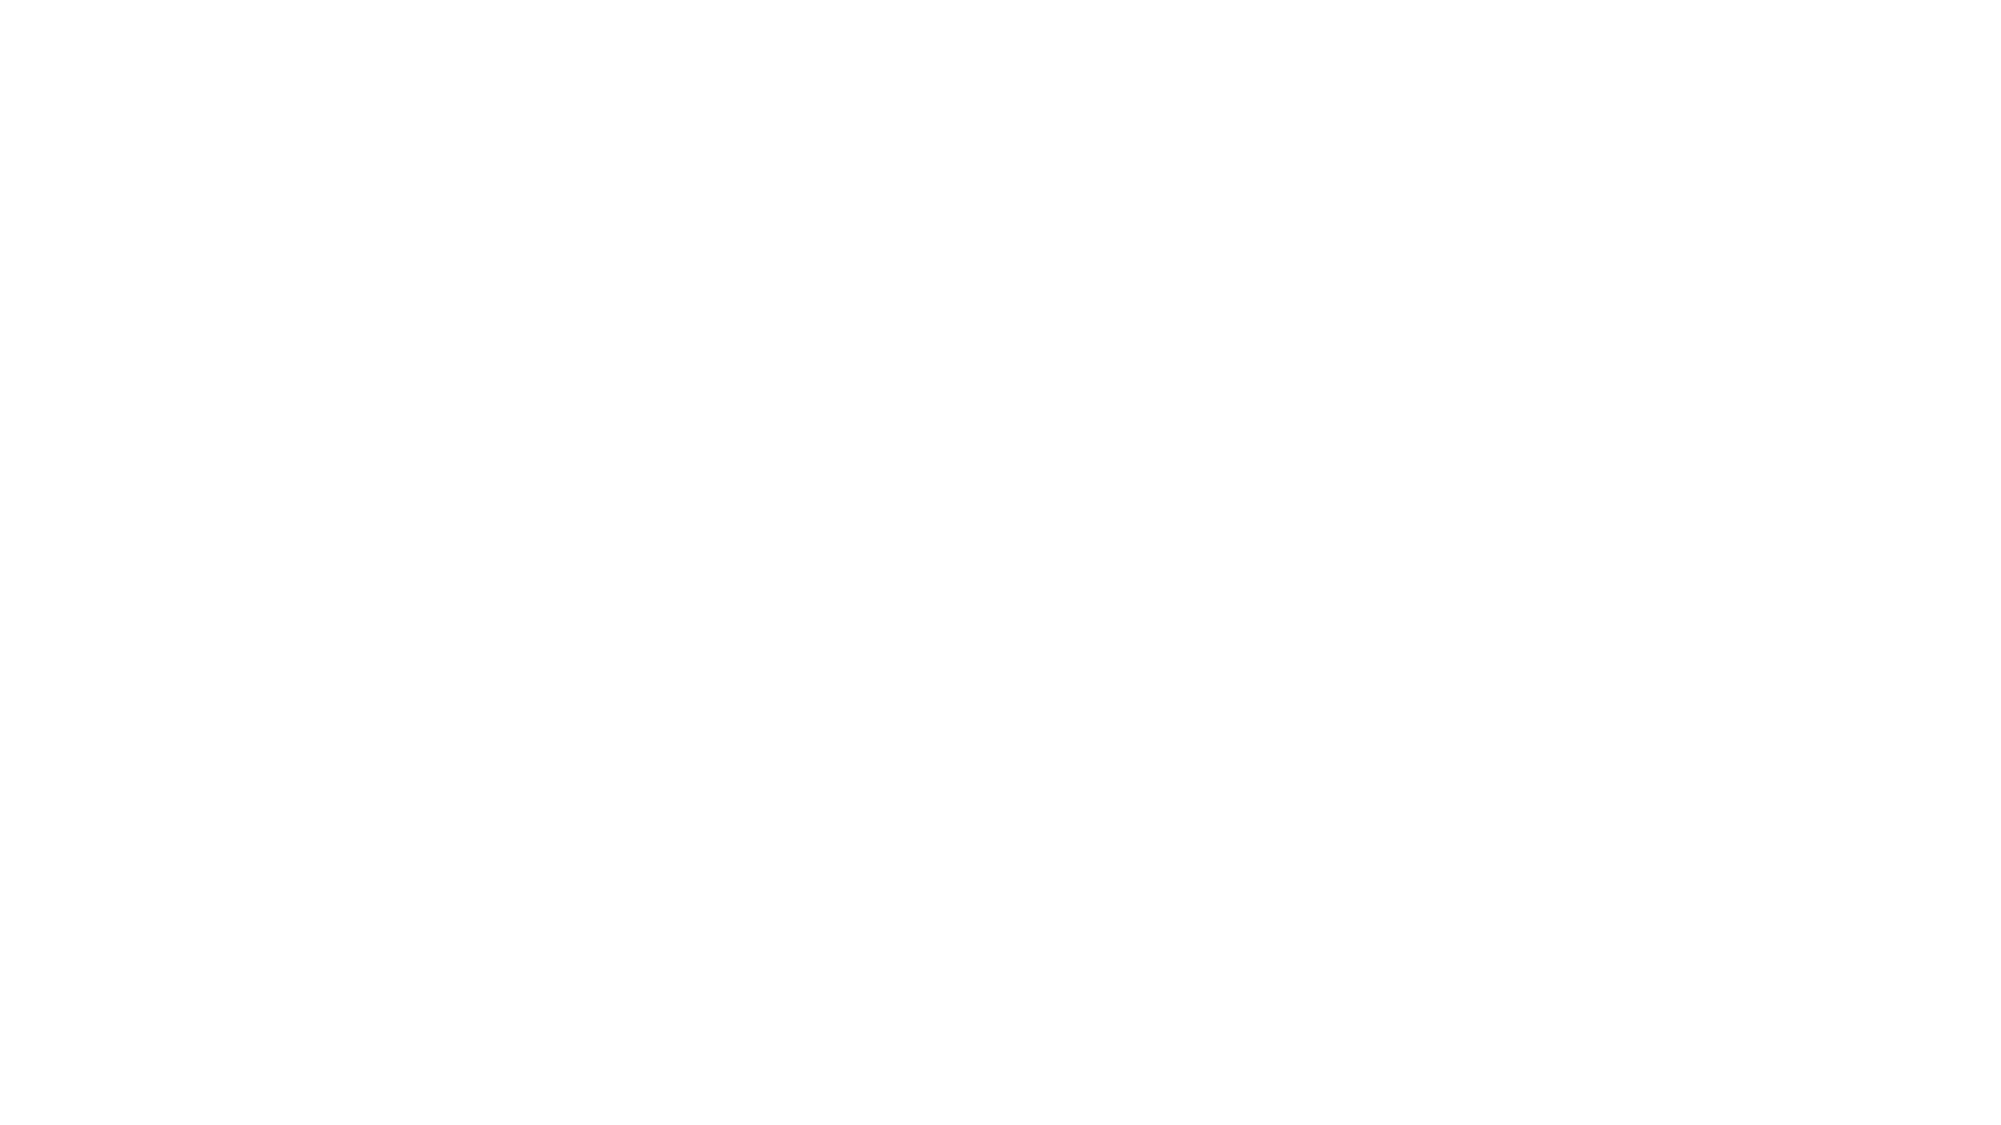

# To place key events on a timeline in chronological order.